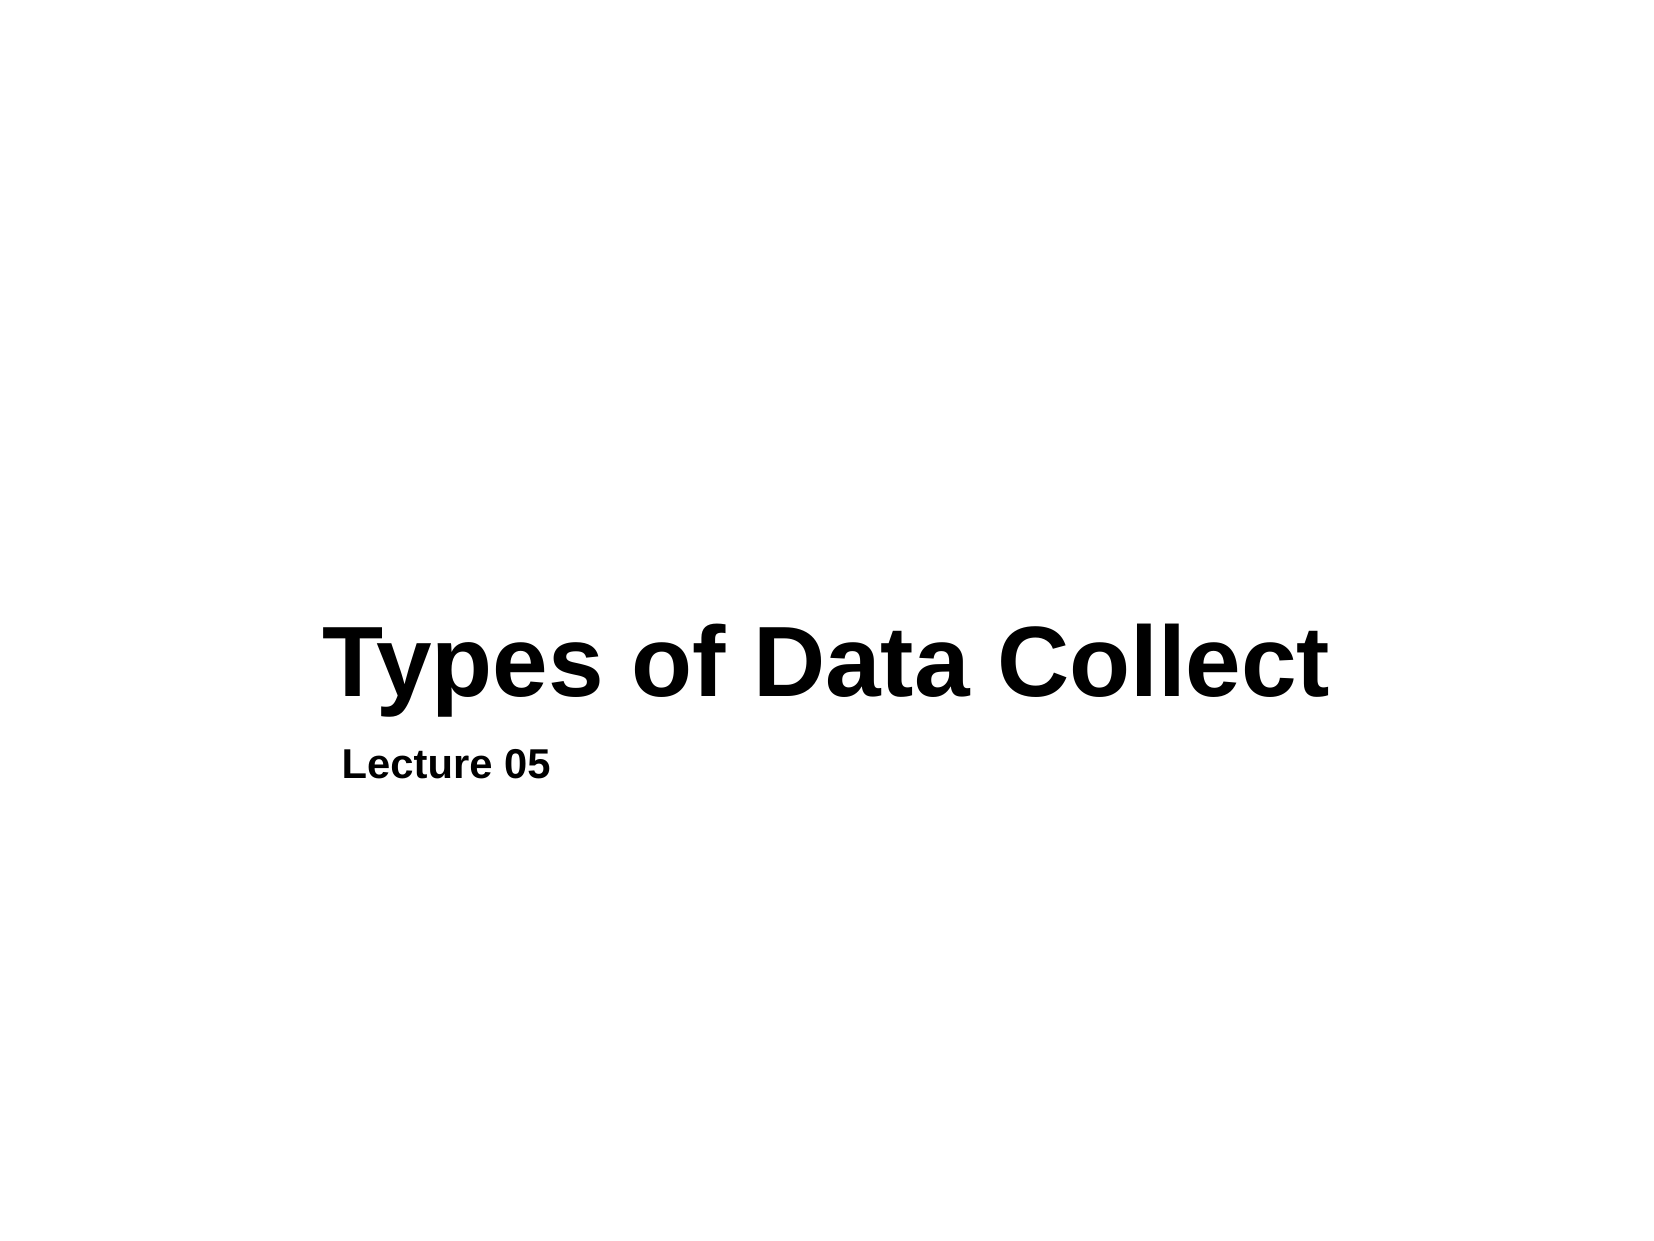

# Types of Data Collect
 Lecture 05